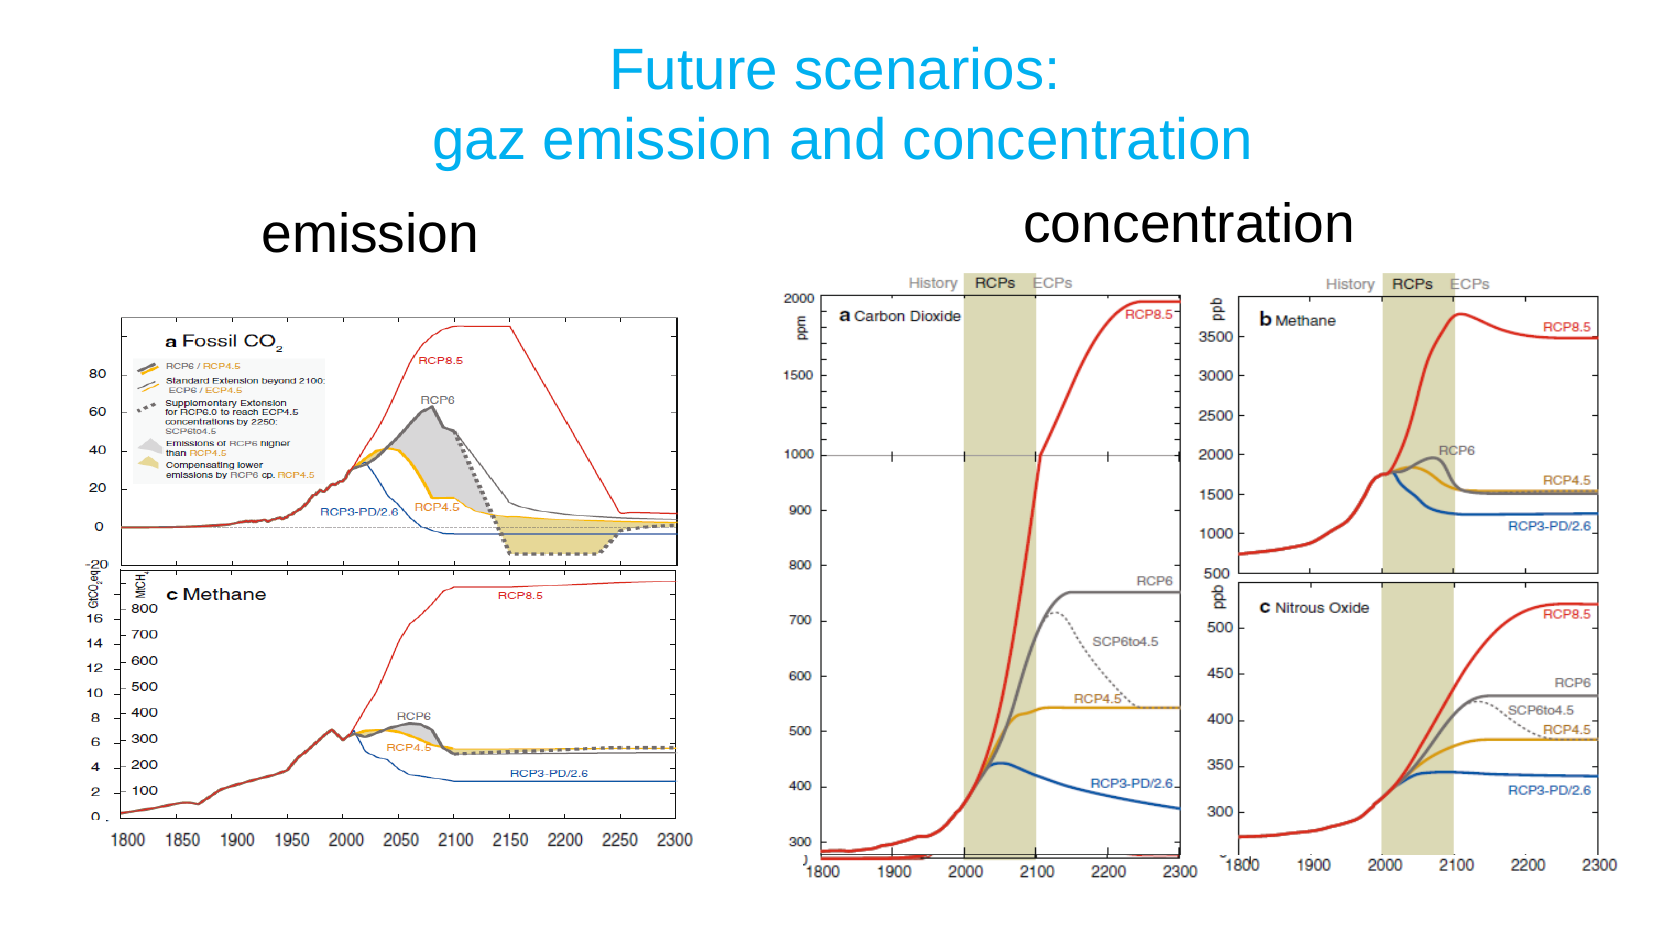

Future scenarios:
gaz emission and concentration
concentration
emission